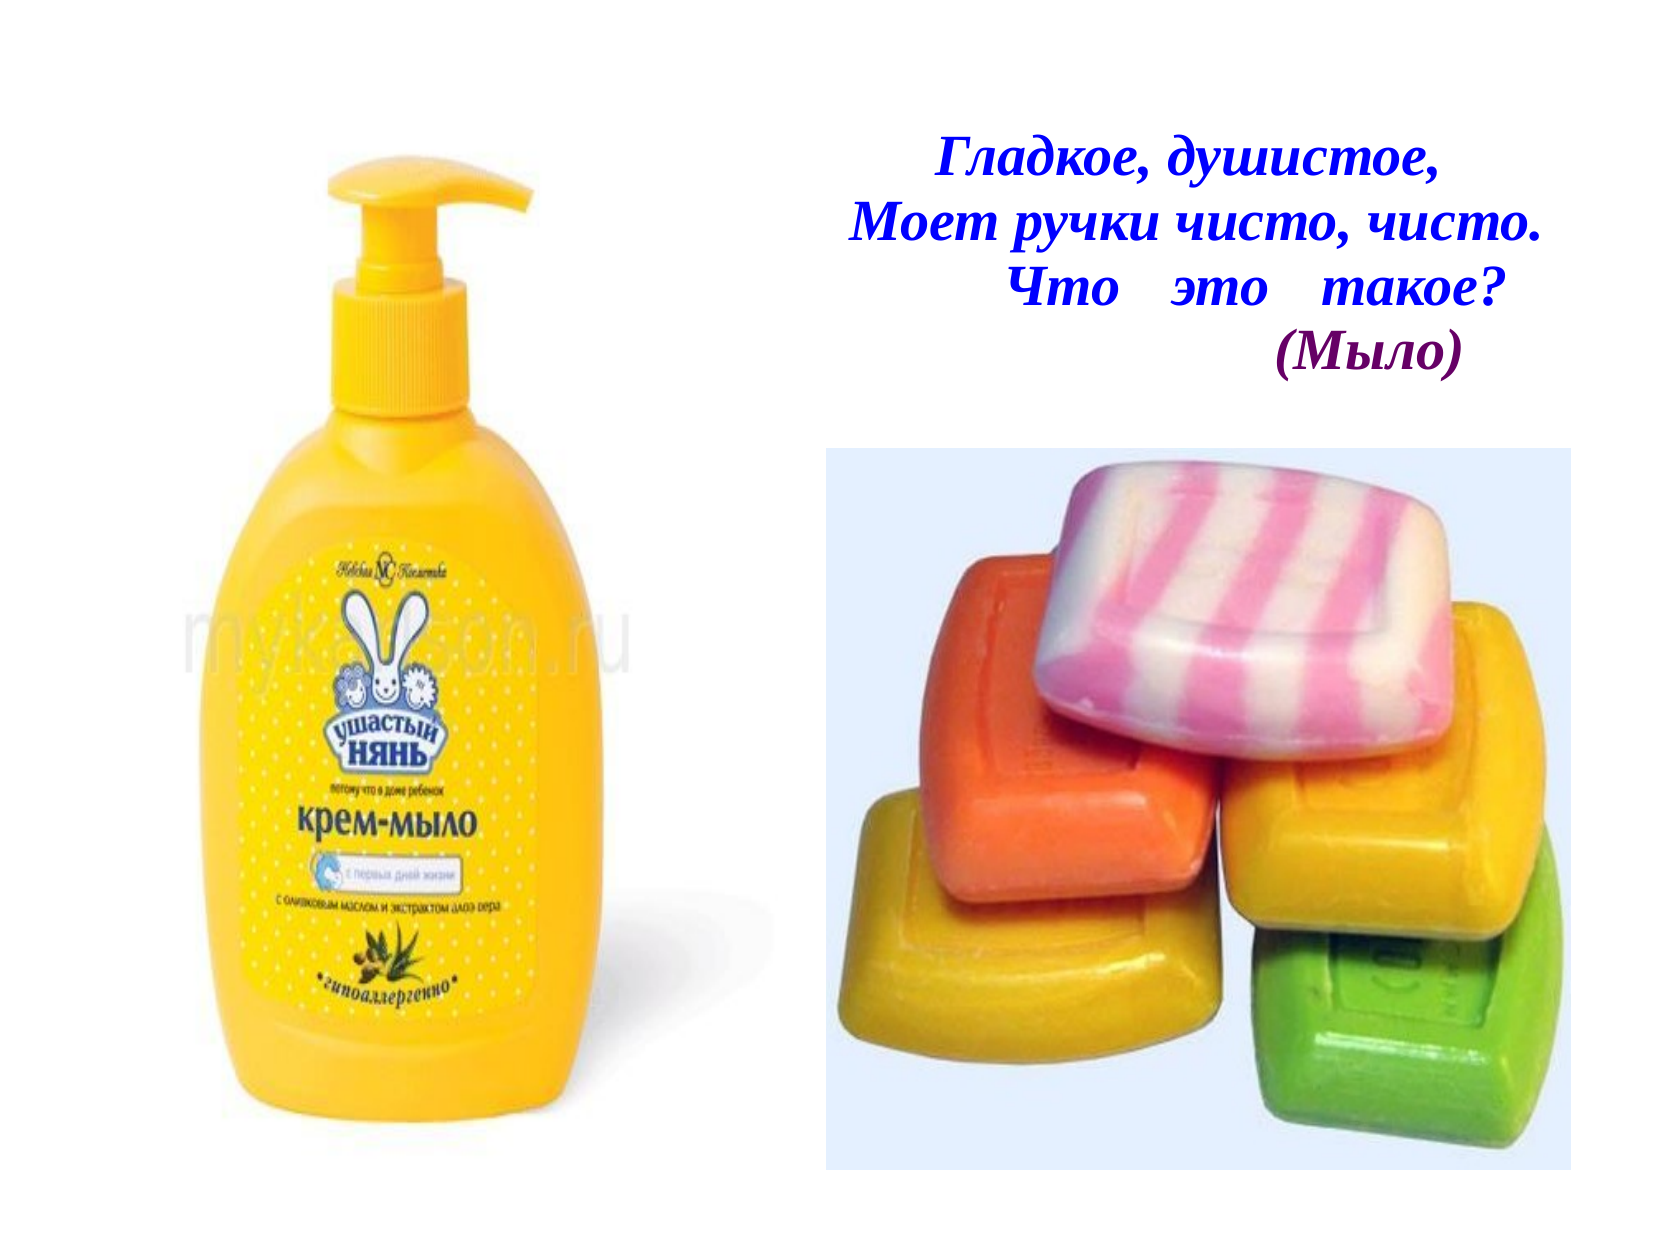

# Гладкое, душистое, Моет ручки чисто, чисто. Что это такое? (Мыло)